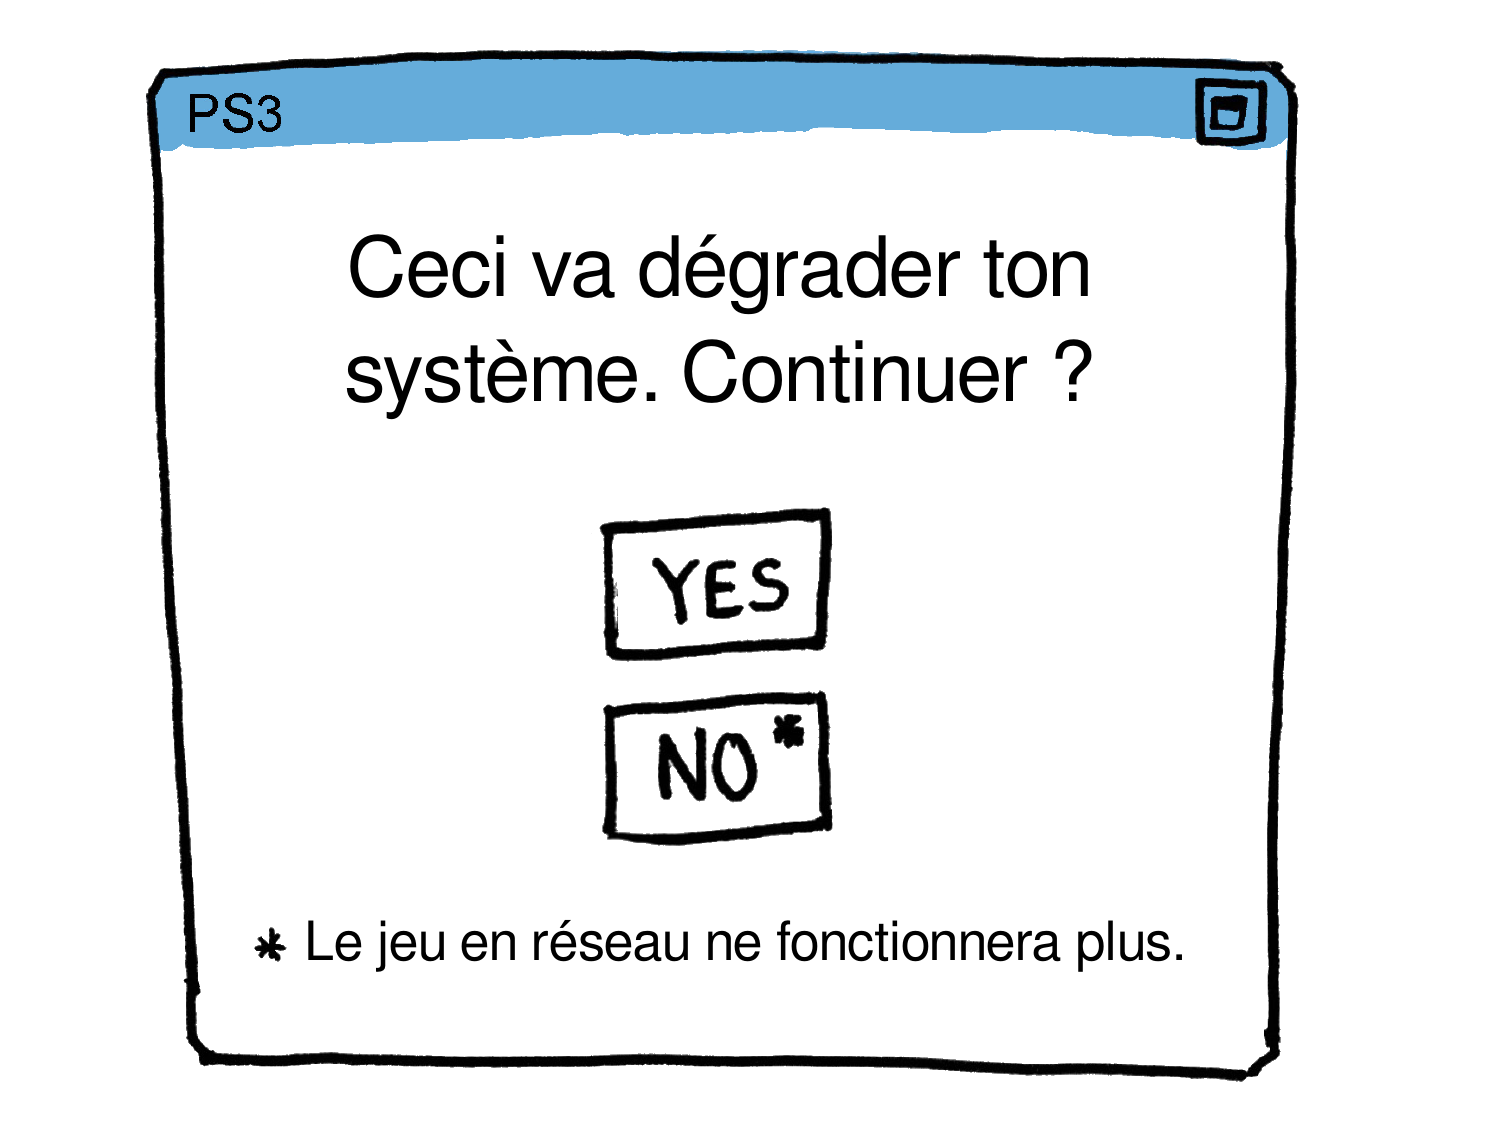

Ceci va dégrader ton système. Continuer ?
Le jeu en réseau ne fonctionnera plus.